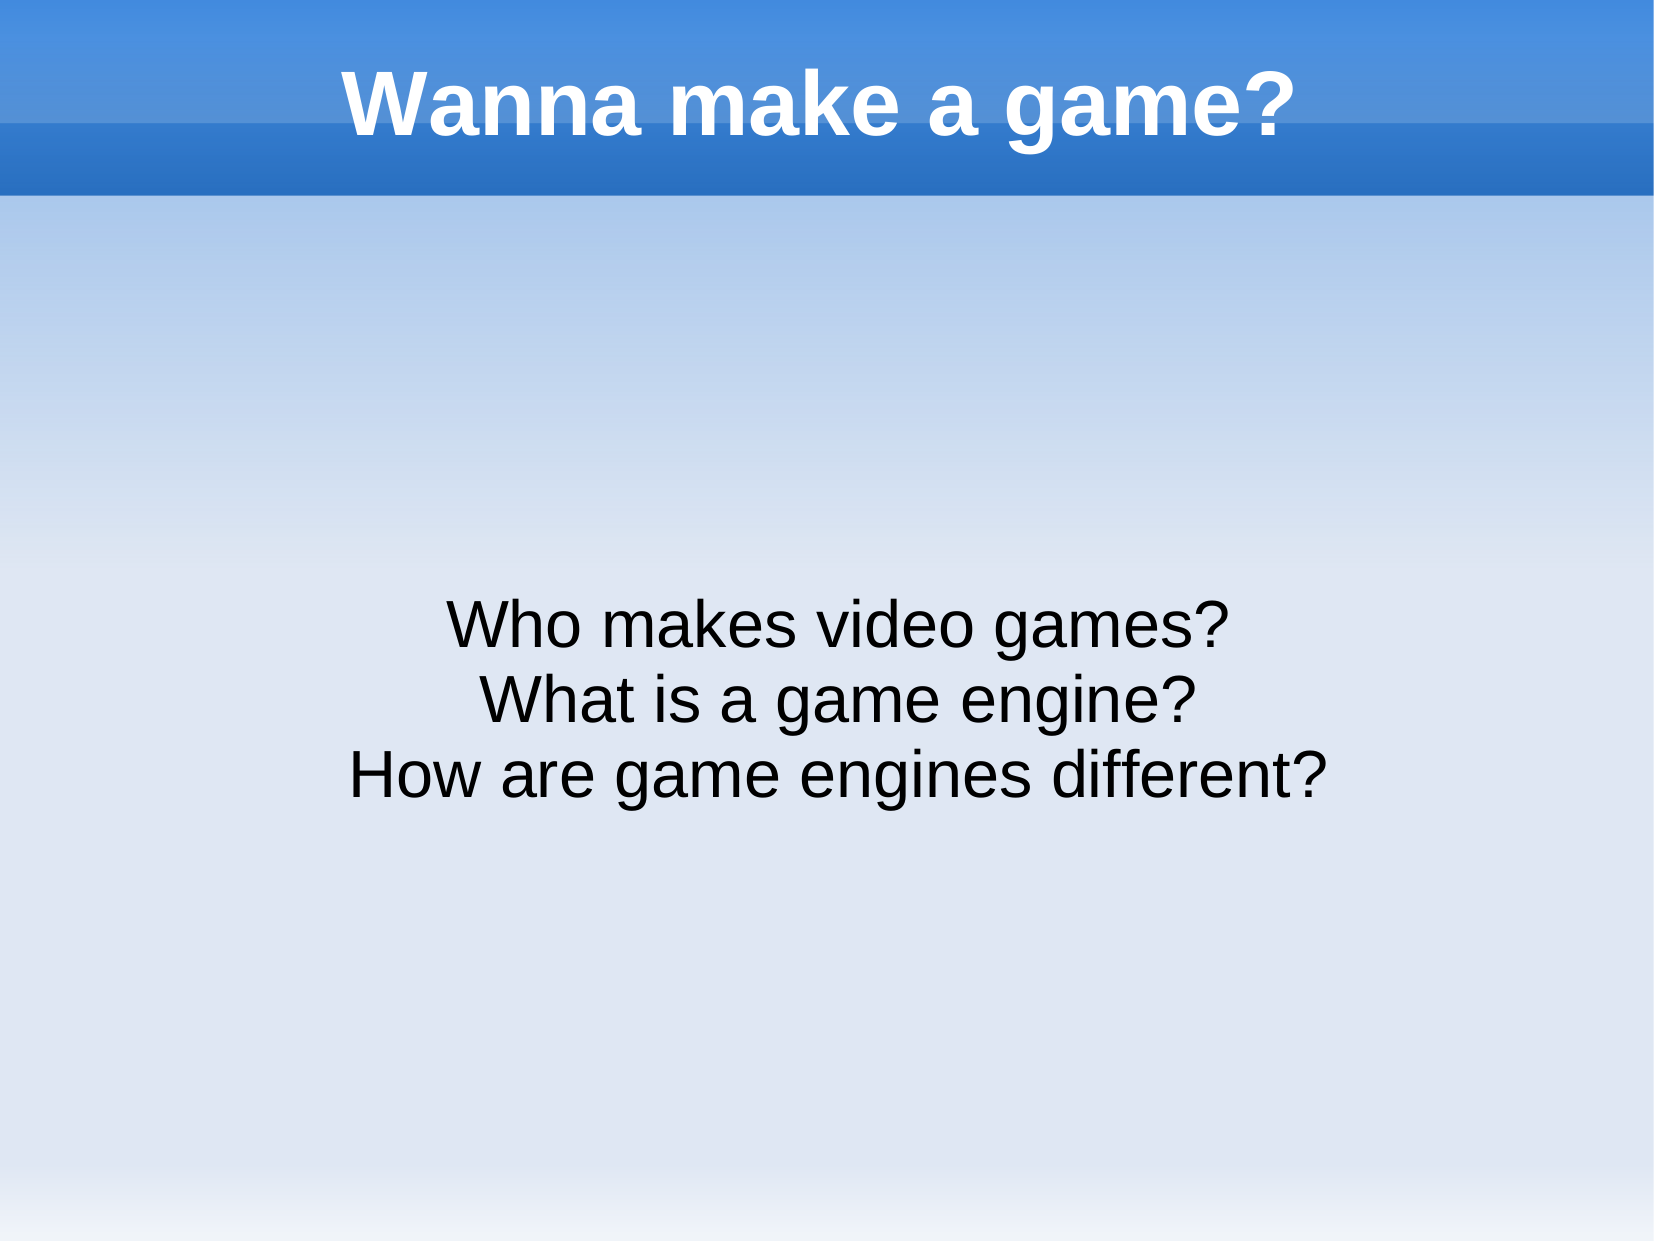

# Wanna make a game?
Who makes video games?
What is a game engine?
How are game engines different?